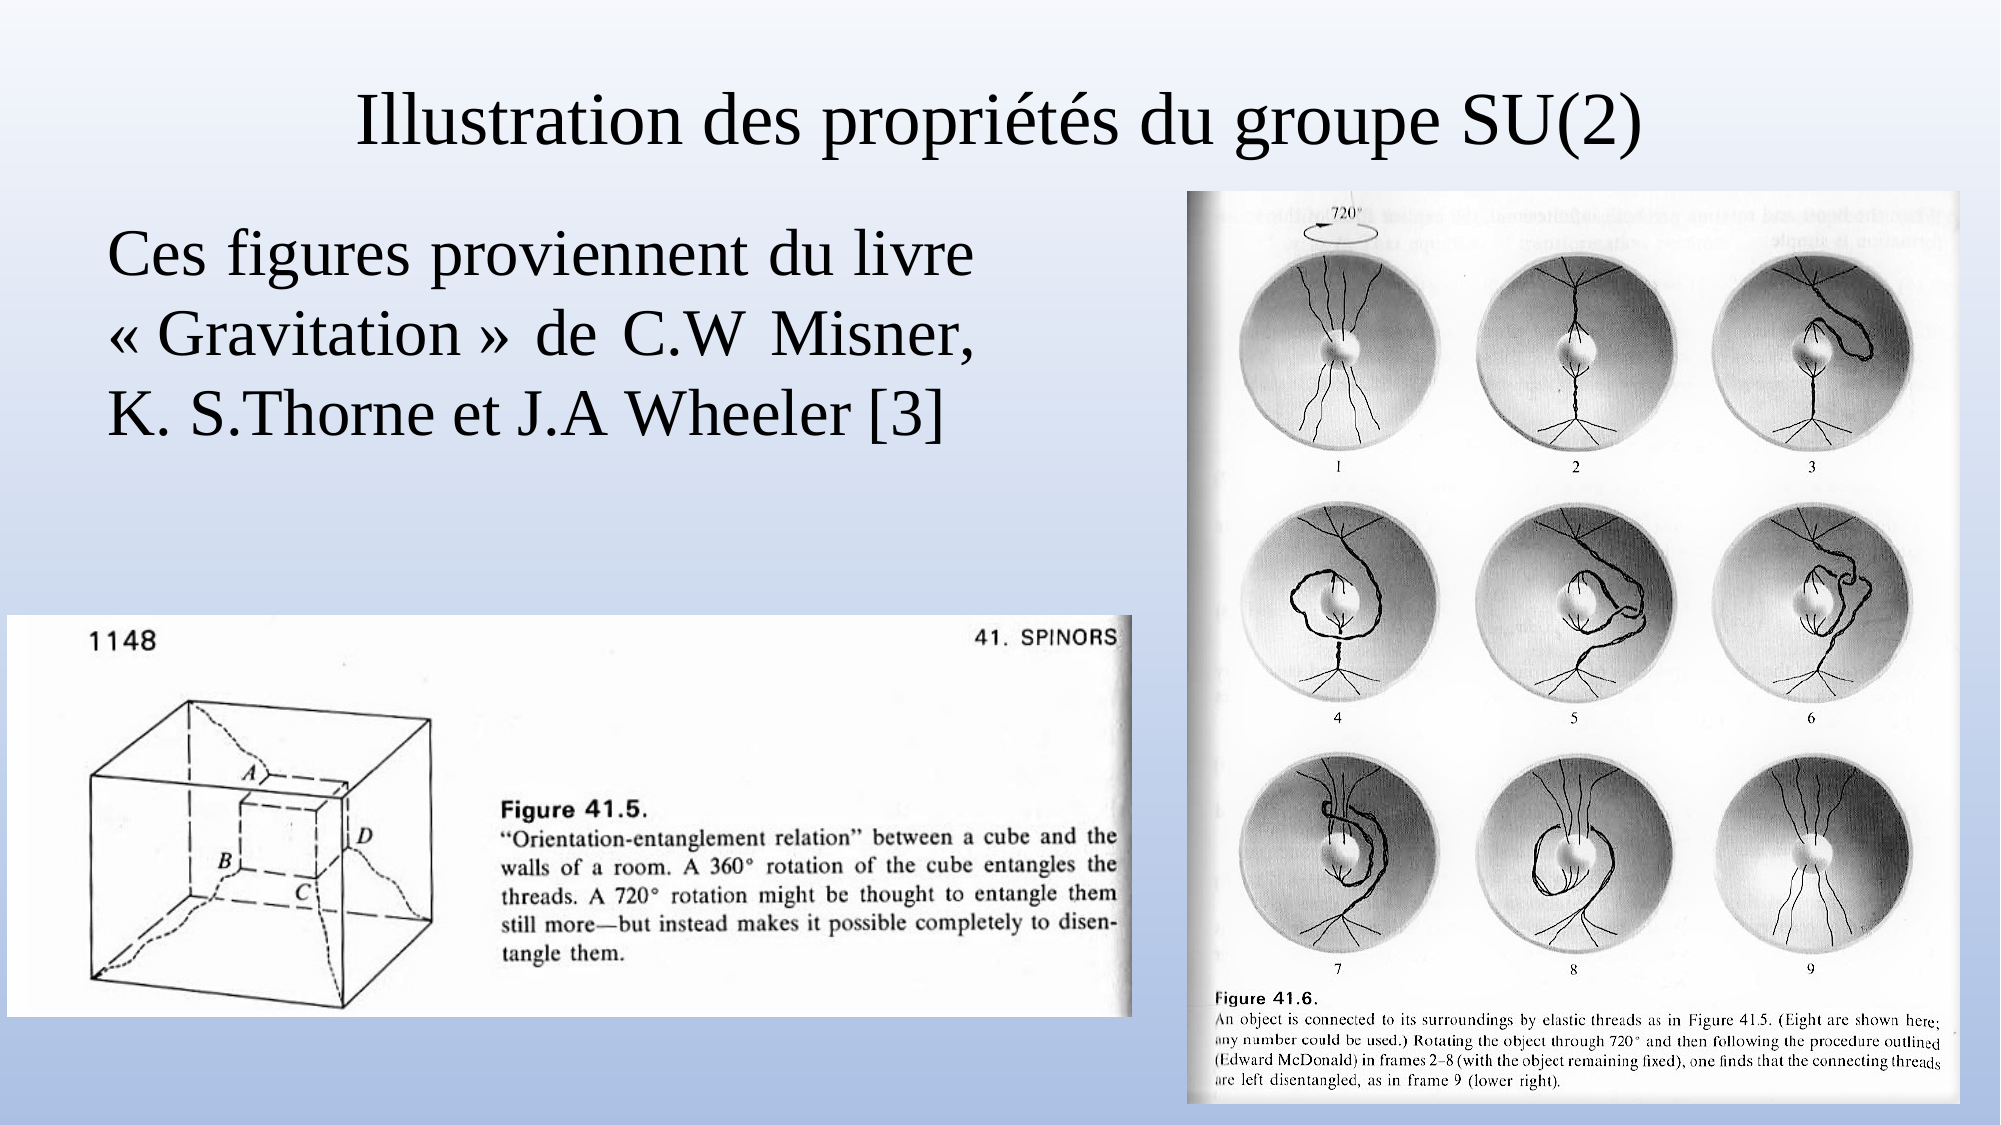

# Illustration des propriétés du groupe SU(2)
Ces figures proviennent du livre « Gravitation » de C.W Misner, K. S.Thorne et J.A Wheeler [3]